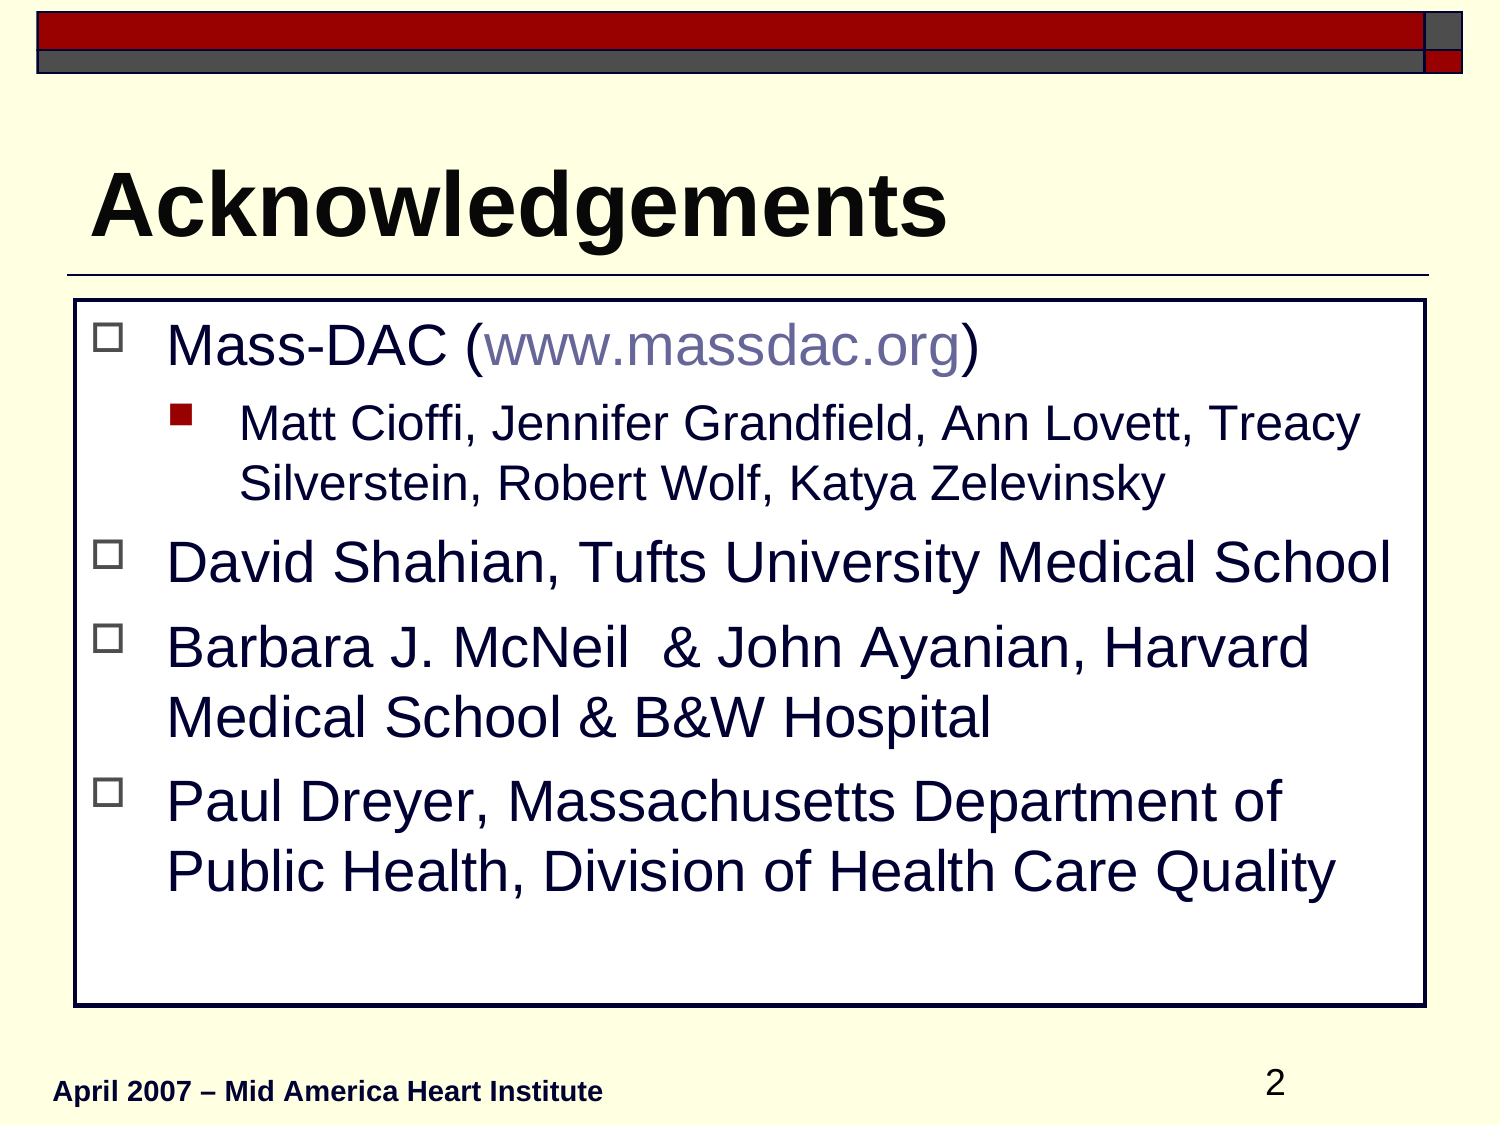

# Acknowledgements
Mass-DAC (www.massdac.org)
Matt Cioffi, Jennifer Grandfield, Ann Lovett, Treacy Silverstein, Robert Wolf, Katya Zelevinsky
David Shahian, Tufts University Medical School
Barbara J. McNeil & John Ayanian, Harvard Medical School & B&W Hospital
Paul Dreyer, Massachusetts Department of Public Health, Division of Health Care Quality
2